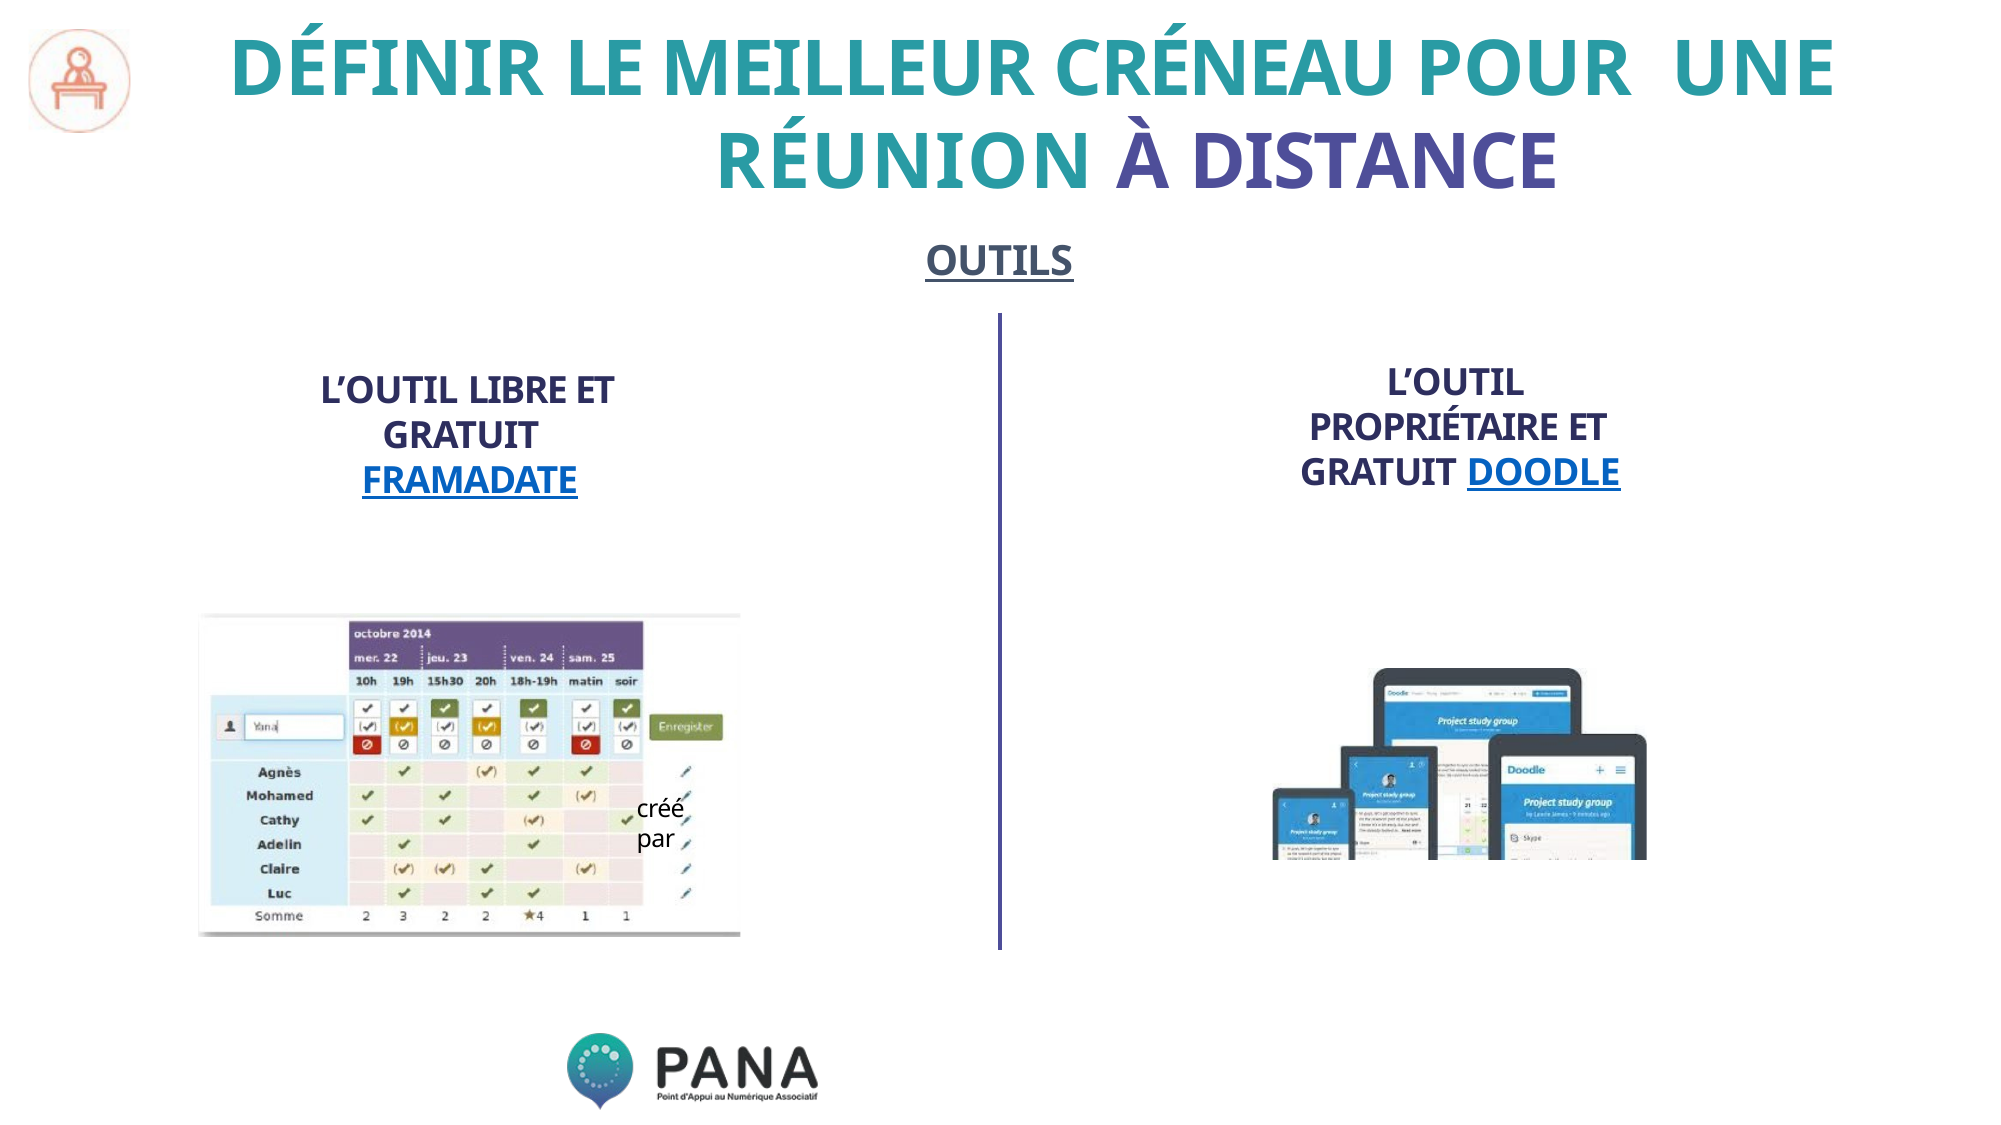

# DÉFINIR LE MEILLEUR CRÉNEAU POUR UNE RÉUNION À DISTANCE
OUTILS
L’OUTIL PROPRIÉTAIRE ET GRATUIT DOODLE
L’OUTIL LIBRE ET GRATUIT FRAMADATE
créé par